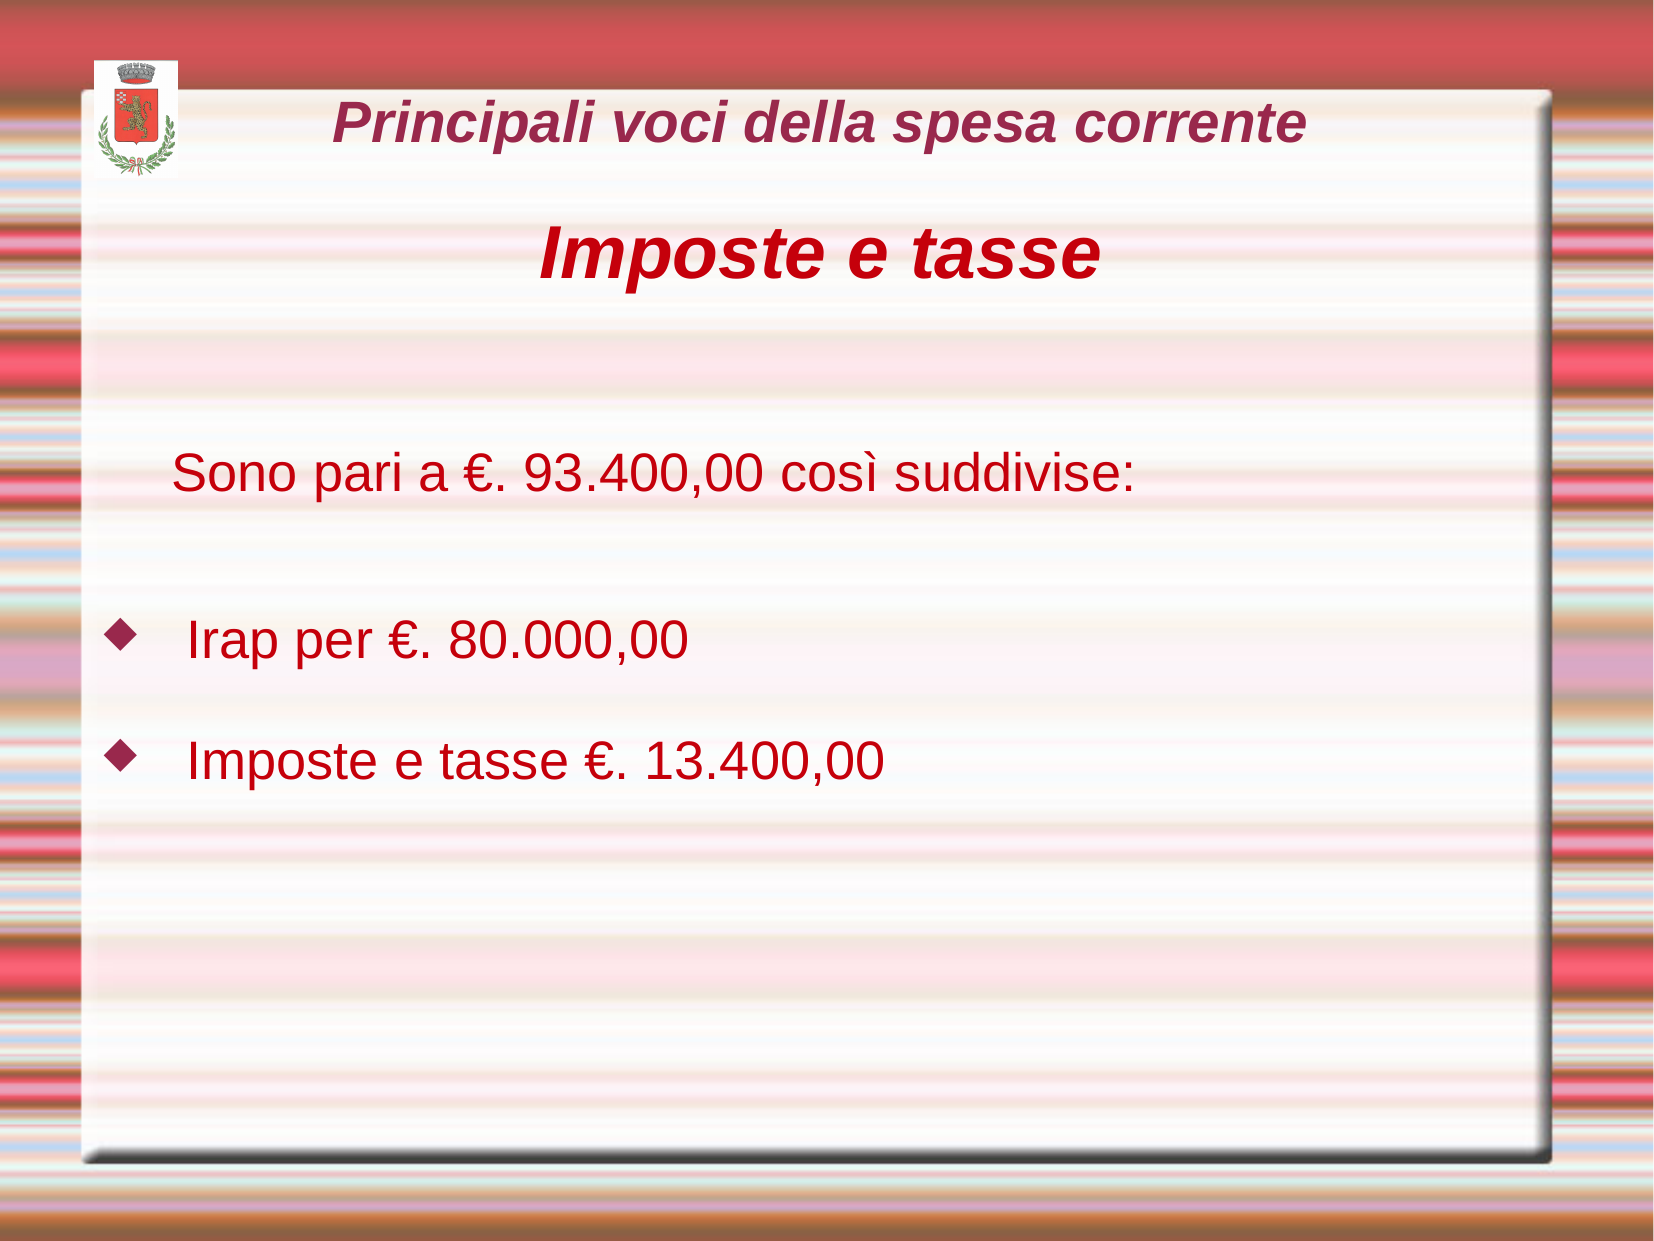

# Principali voci della spesa corrente Imposte e tasse
Sono pari a €. 93.400,00 così suddivise:
 Irap per €. 80.000,00
 Imposte e tasse €. 13.400,00